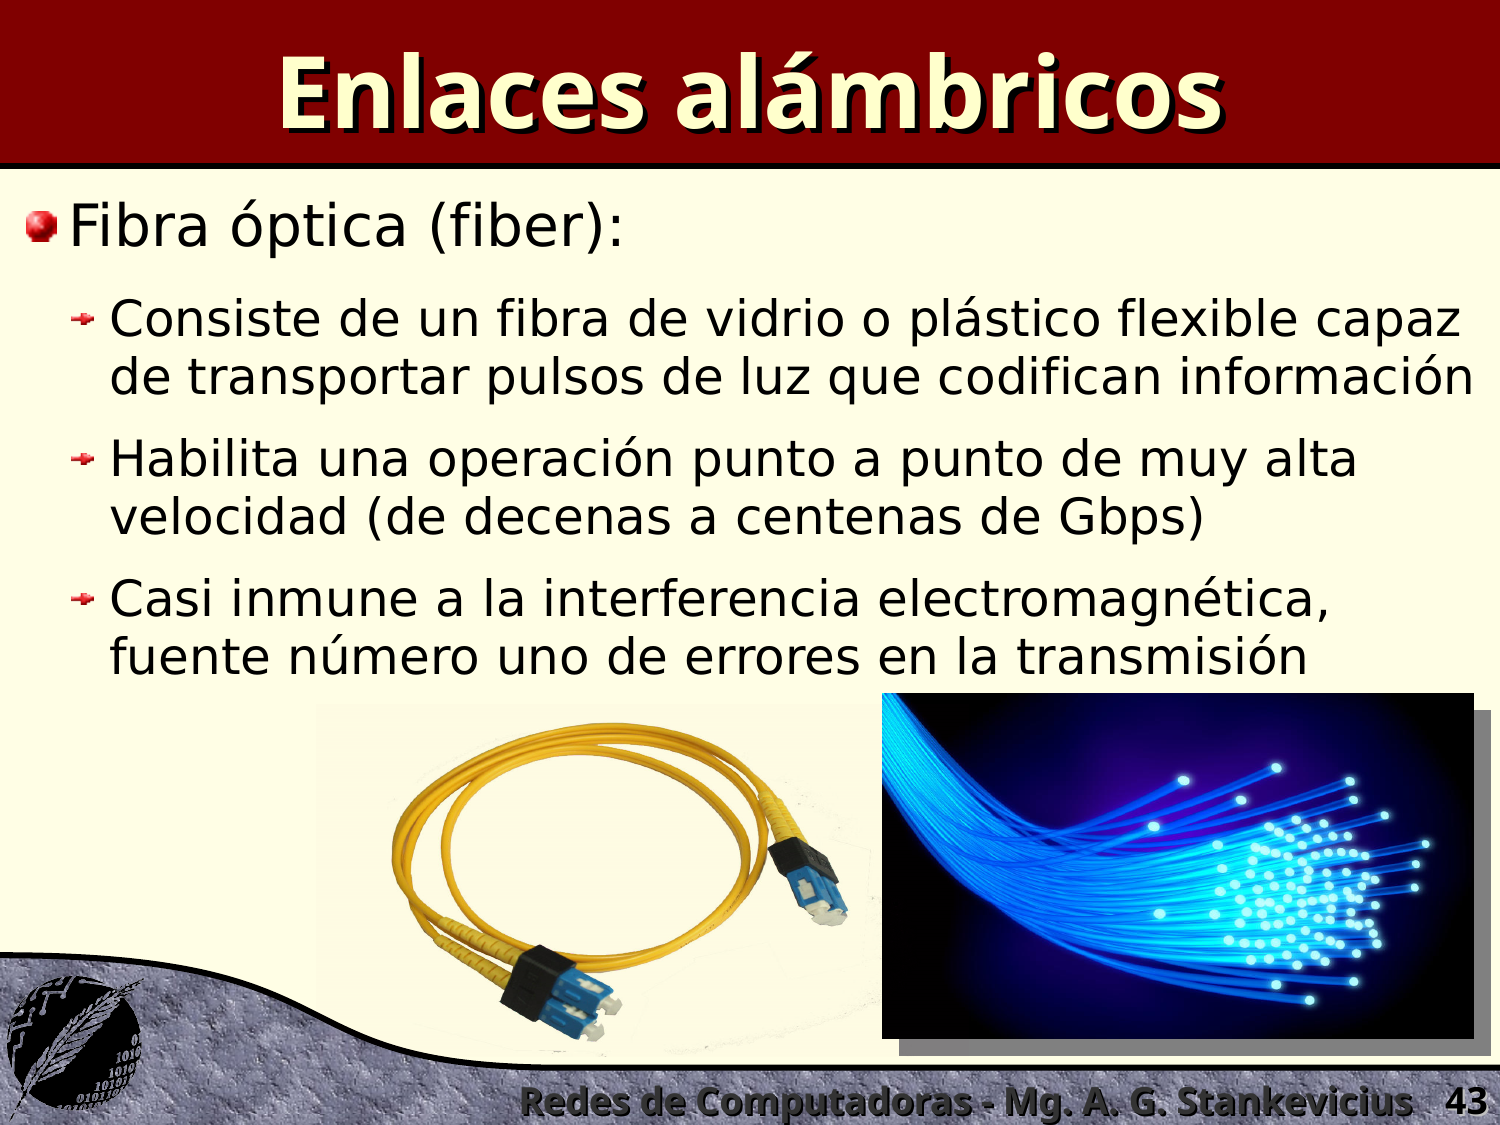

# Enlaces alámbricos
Fibra óptica (fiber):
Consiste de un fibra de vidrio o plástico flexible capaz de transportar pulsos de luz que codifican información
Habilita una operación punto a punto de muy alta velocidad (de decenas a centenas de Gbps)
Casi inmune a la interferencia electromagnética, fuente número uno de errores en la transmisión
43